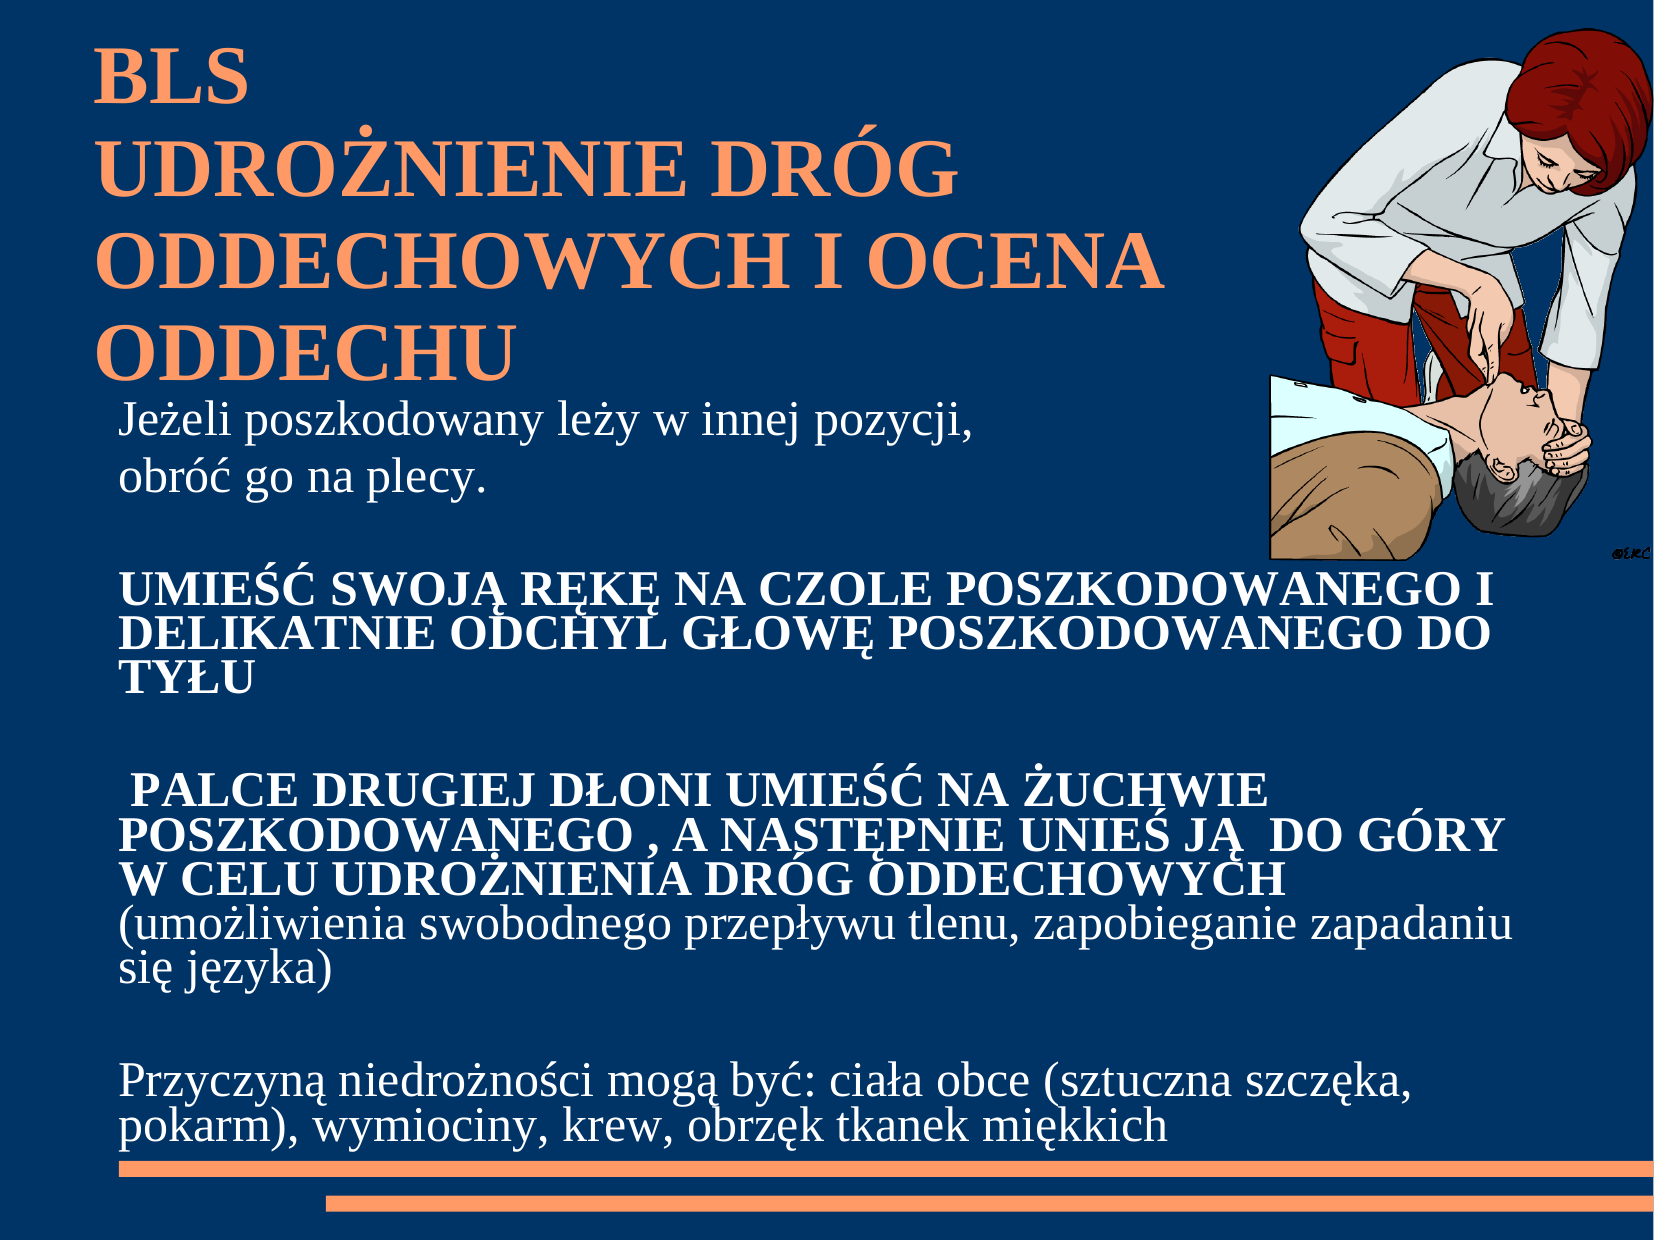

# BLS UDROŻNIENIE DRÓG ODDECHOWYCH I OCENA ODDECHU
Jeżeli poszkodowany leży w innej pozycji,
obróć go na plecy.
UMIEŚĆ SWOJĄ RĘKĘ NA CZOLE POSZKODOWANEGO I DELIKATNIE ODCHYL GŁOWĘ POSZKODOWANEGO DO TYŁU
 PALCE DRUGIEJ DŁONI UMIEŚĆ NA ŻUCHWIE POSZKODOWANEGO , A NASTĘPNIE UNIEŚ JĄ DO GÓRY W CELU UDROŻNIENIA DRÓG ODDECHOWYCH (umożliwienia swobodnego przepływu tlenu, zapobieganie zapadaniu się języka)
Przyczyną niedrożności mogą być: ciała obce (sztuczna szczęka, pokarm), wymiociny, krew, obrzęk tkanek miękkich